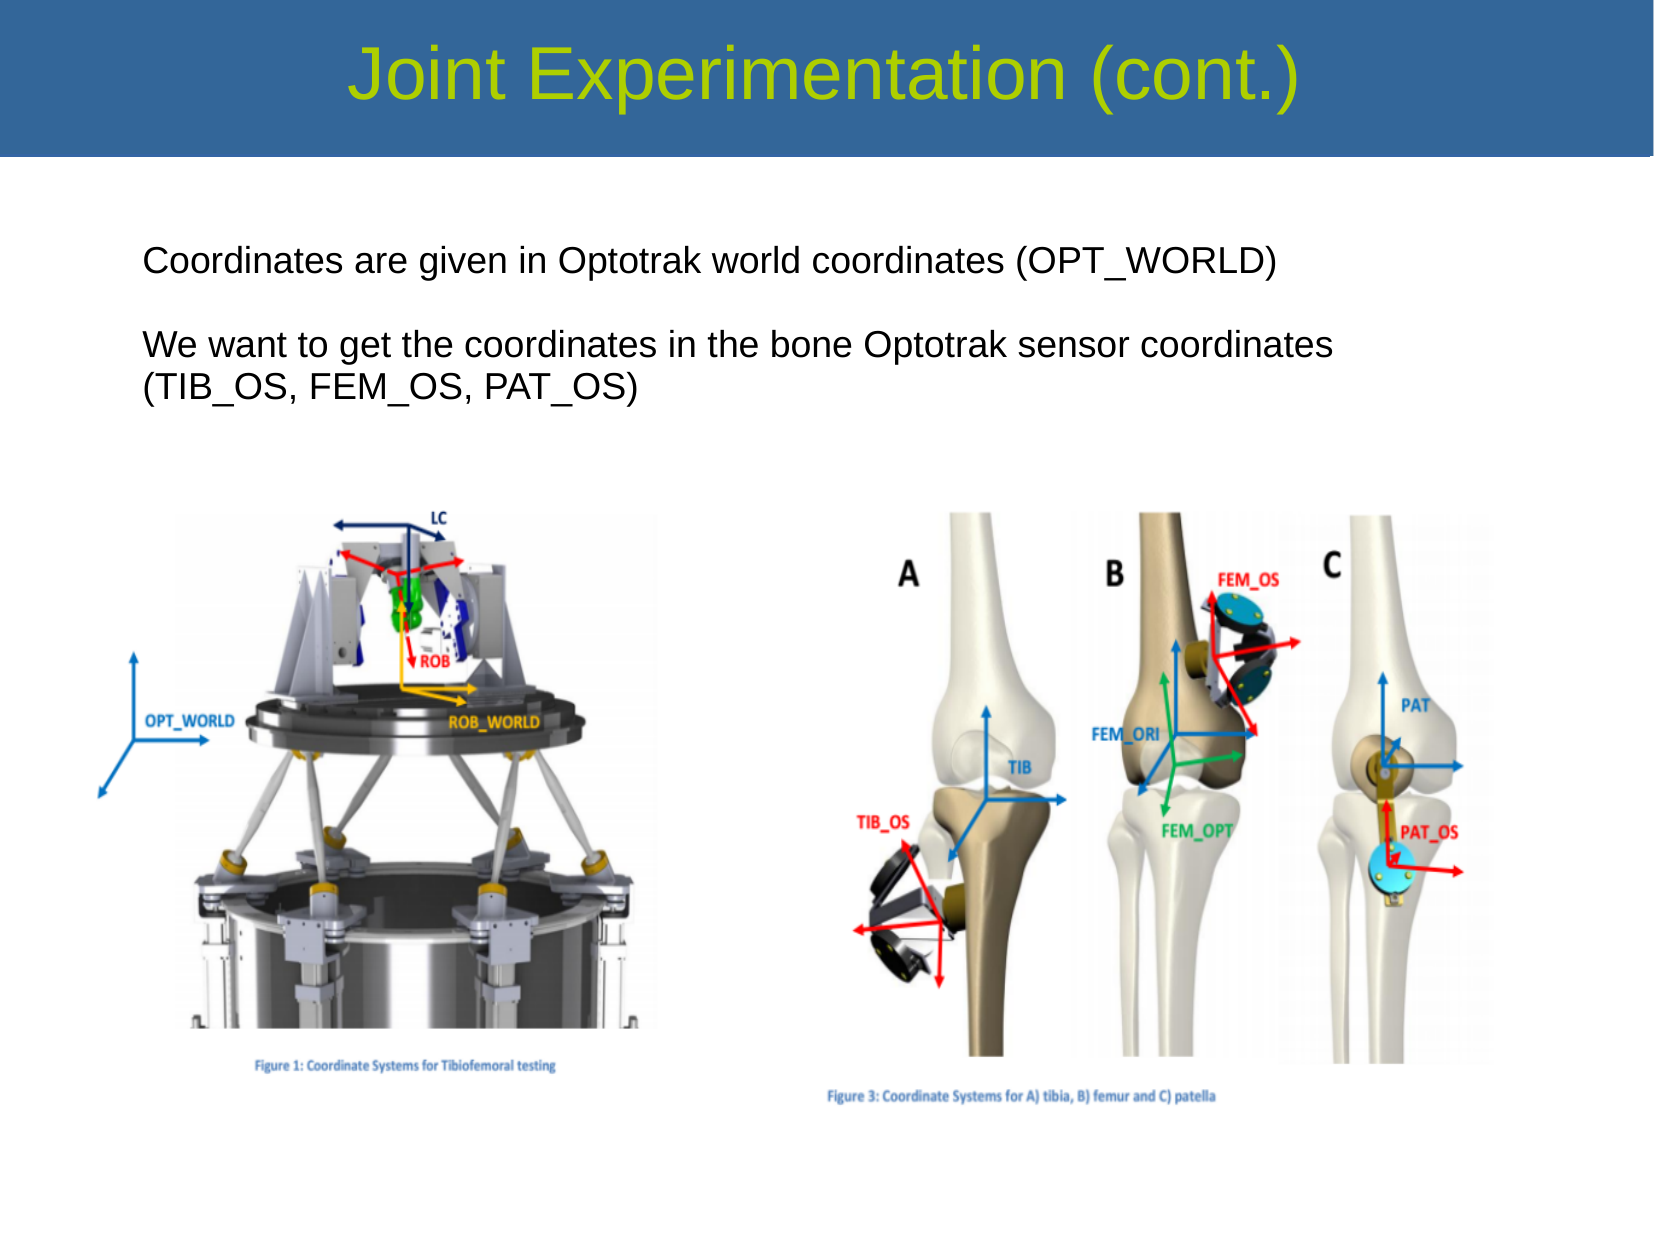

Joint Experimentation (cont.)
Coordinates are given in Optotrak world coordinates (OPT_WORLD)
We want to get the coordinates in the bone Optotrak sensor coordinates (TIB_OS, FEM_OS, PAT_OS)